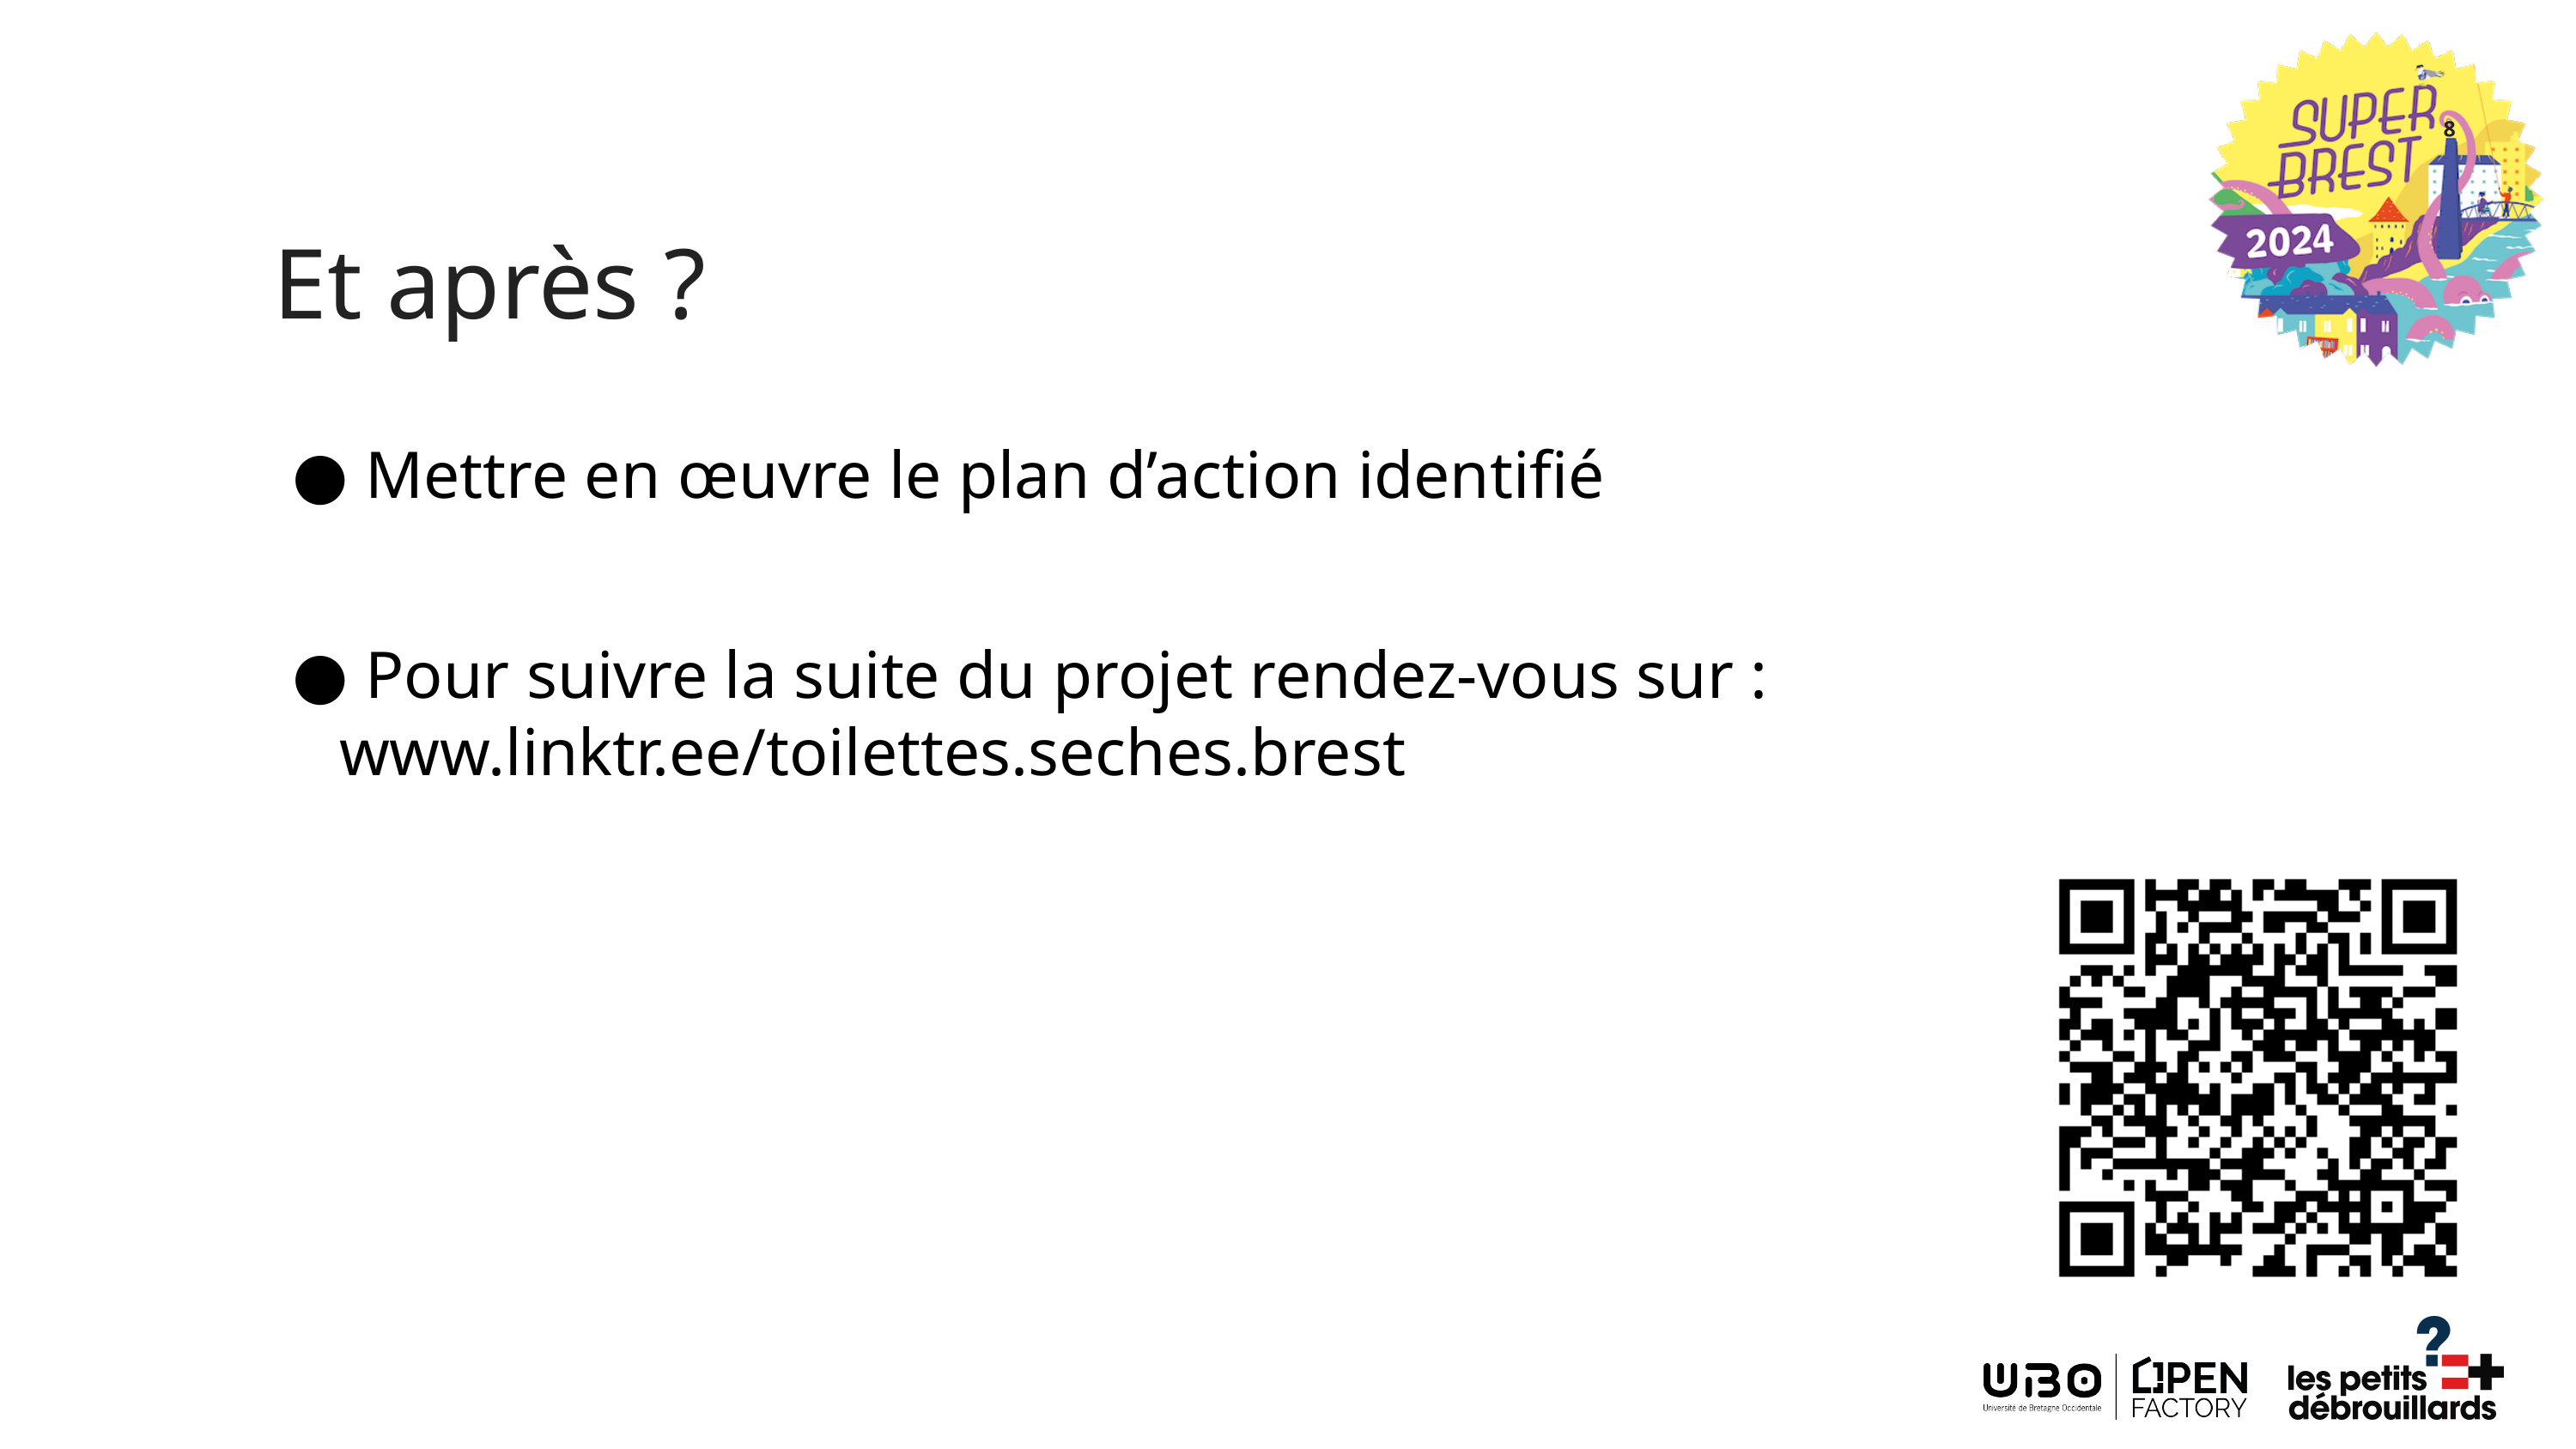

# Et après ?
 Mettre en œuvre le plan d’action identifié
 Pour suivre la suite du projet rendez-vous sur : www.linktr.ee/toilettes.seches.brest